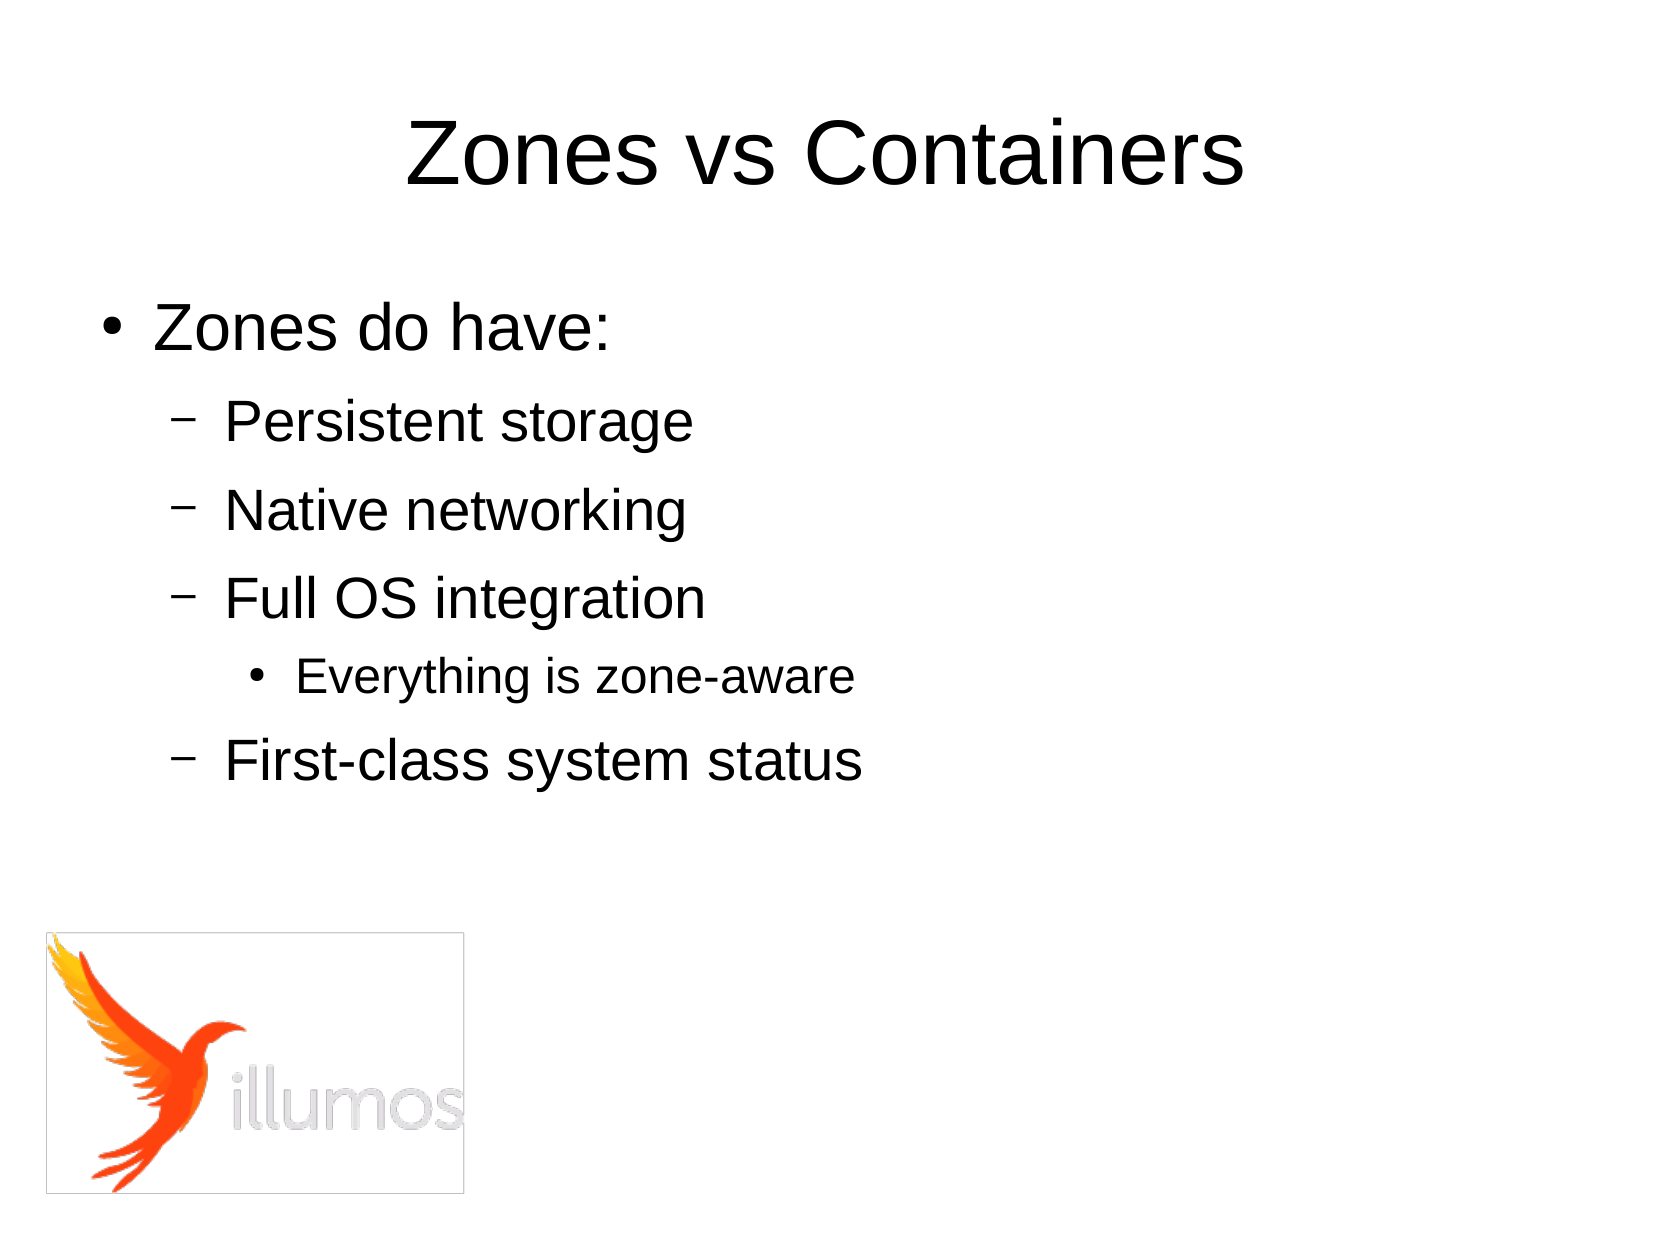

# Zones vs Containers
Zones do have:
Persistent storage
Native networking
Full OS integration
Everything is zone-aware
First-class system status